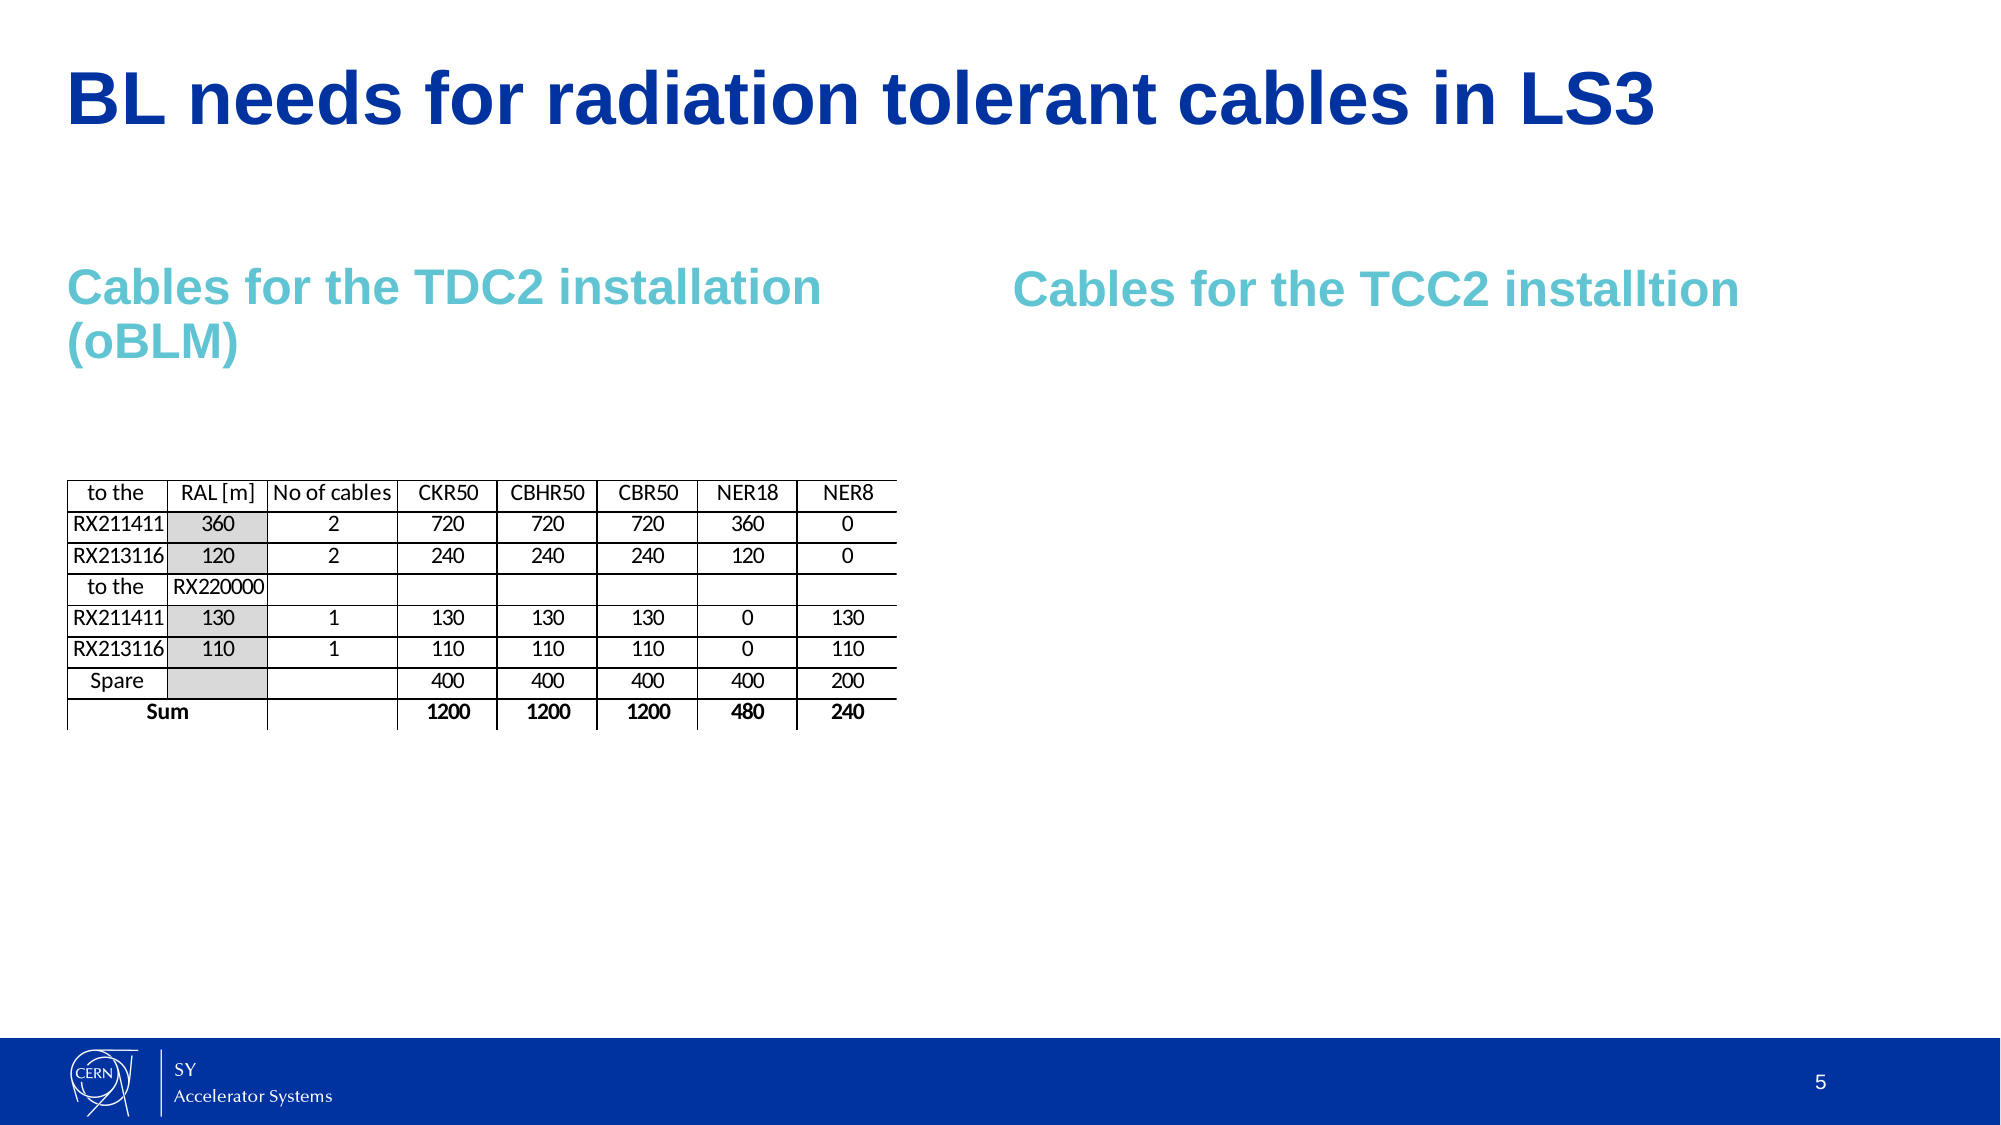

# BL needs for radiation tolerant cables in LS3
Cables for the TDC2 installation (oBLM)
Cables for the TCC2 installtion